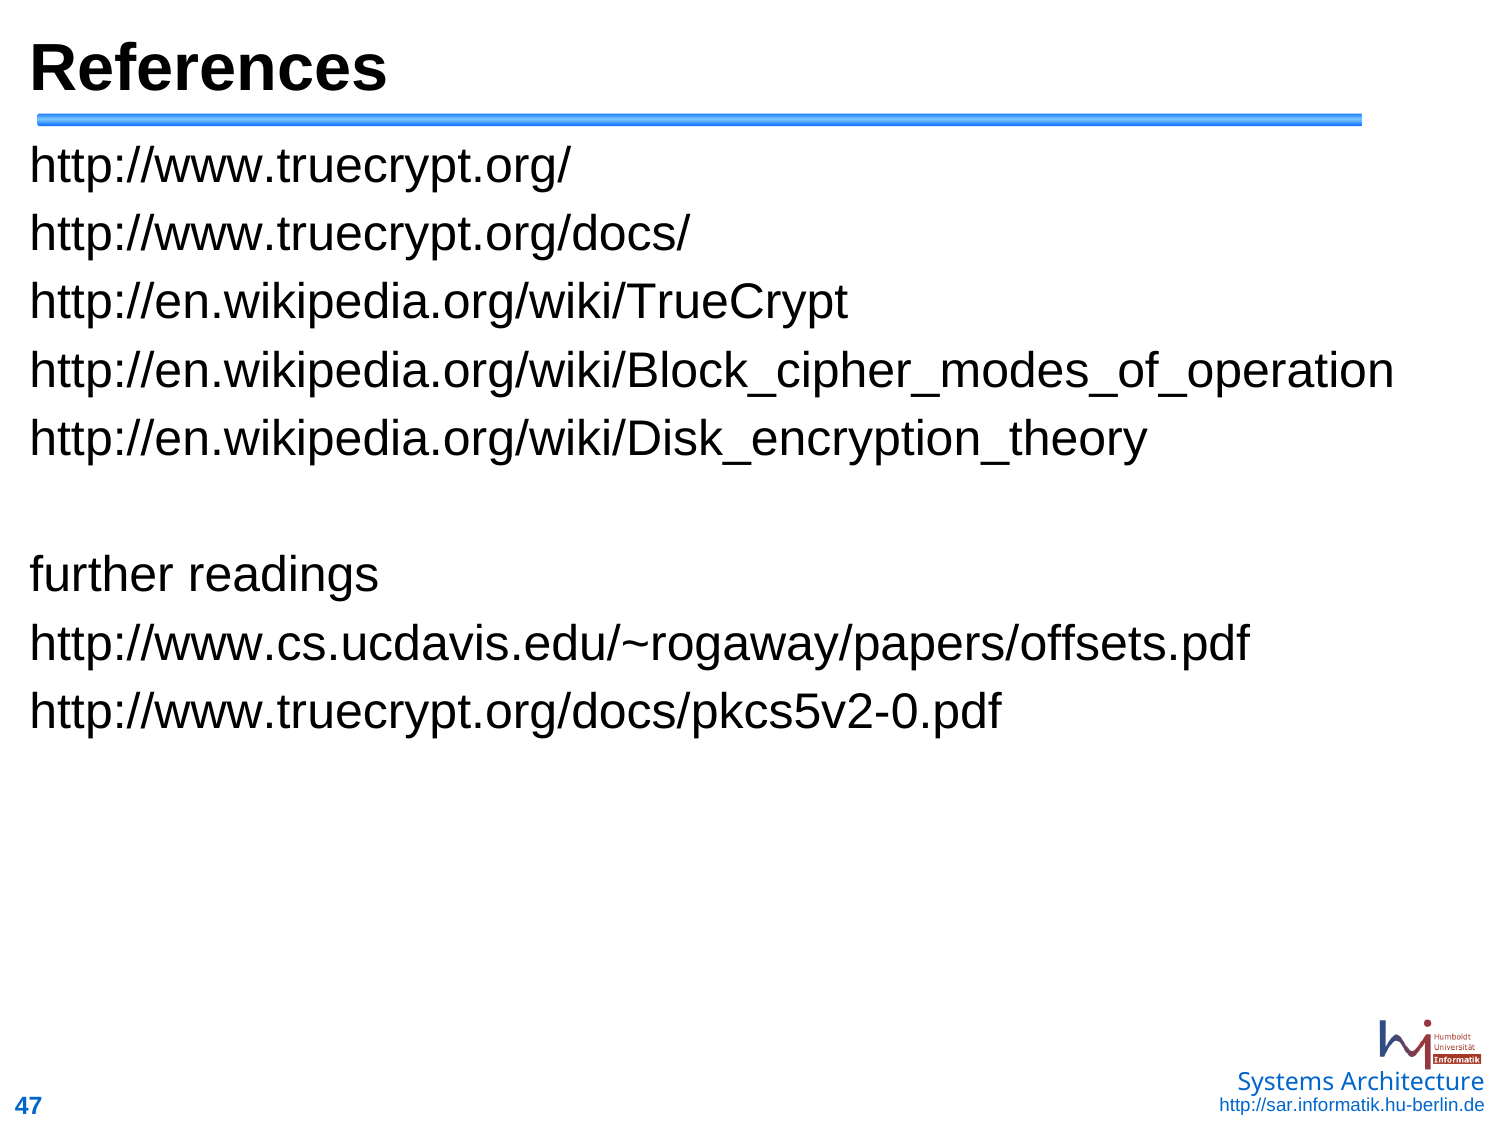

# References
http://www.truecrypt.org/
http://www.truecrypt.org/docs/
http://en.wikipedia.org/wiki/TrueCrypt
http://en.wikipedia.org/wiki/Block_cipher_modes_of_operation
http://en.wikipedia.org/wiki/Disk_encryption_theory
further readings
http://www.cs.ucdavis.edu/~rogaway/papers/offsets.pdf
http://www.truecrypt.org/docs/pkcs5v2-0.pdf